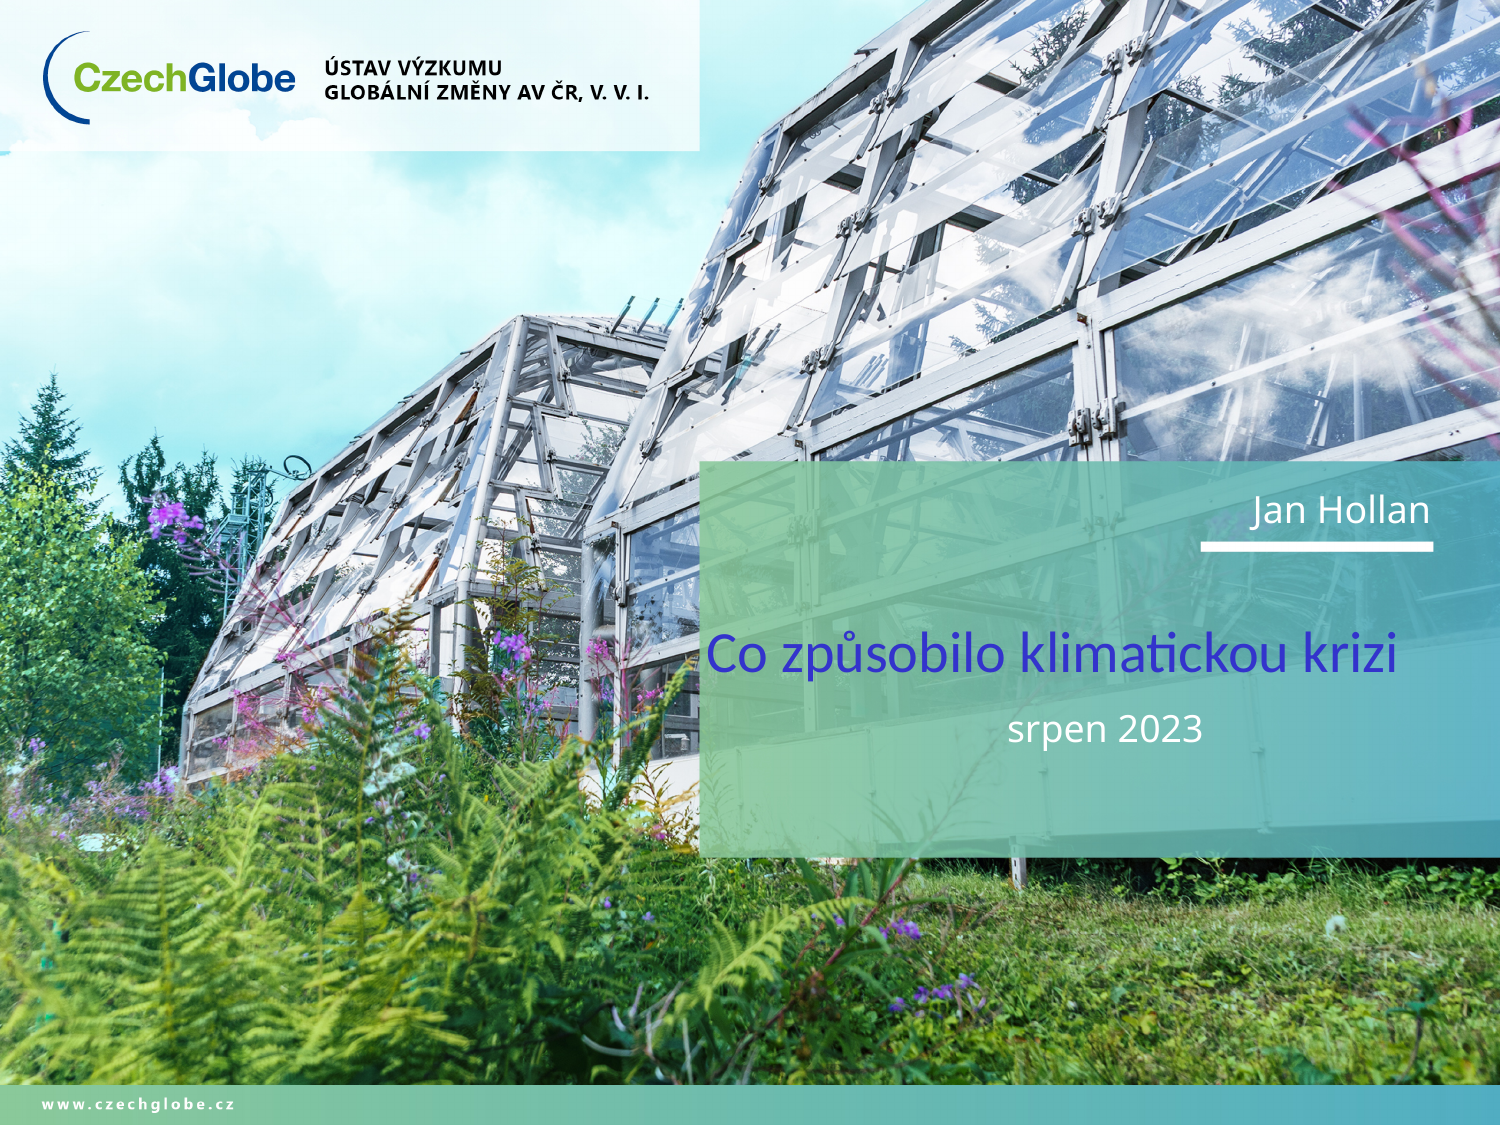

Jan Hollan
Co způsobilo klimatickou krizi srpen 2023